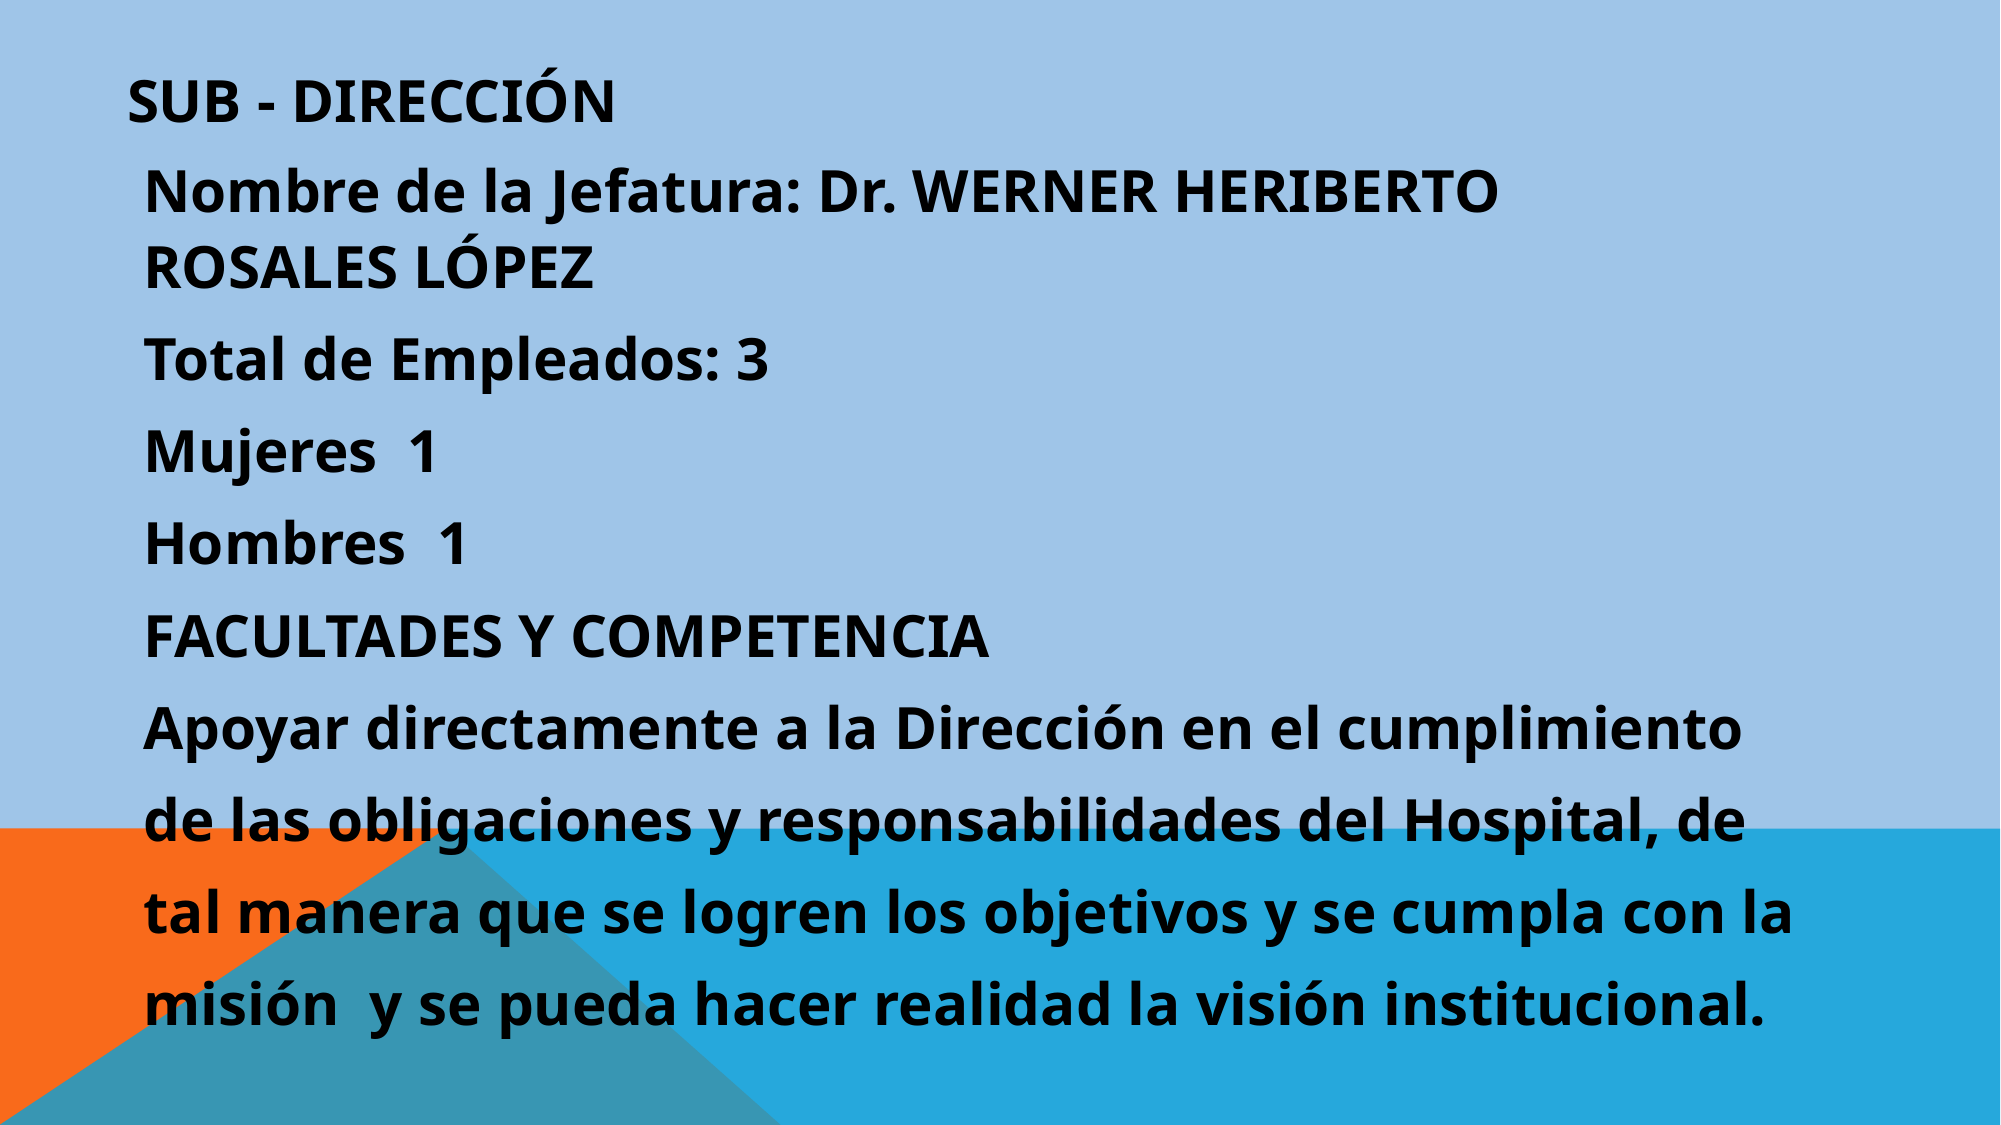

SUB - DIRECCIÓN
Nombre de la Jefatura: Dr. WERNER HERIBERTO
ROSALES LÓPEZ
Total de Empleados: 3
Mujeres 1
Hombres 1
FACULTADES Y COMPETENCIA
Apoyar directamente a la Dirección en el cumplimiento
de las obligaciones y responsabilidades del Hospital, de
tal manera que se logren los objetivos y se cumpla con la
misión y se pueda hacer realidad la visión institucional.